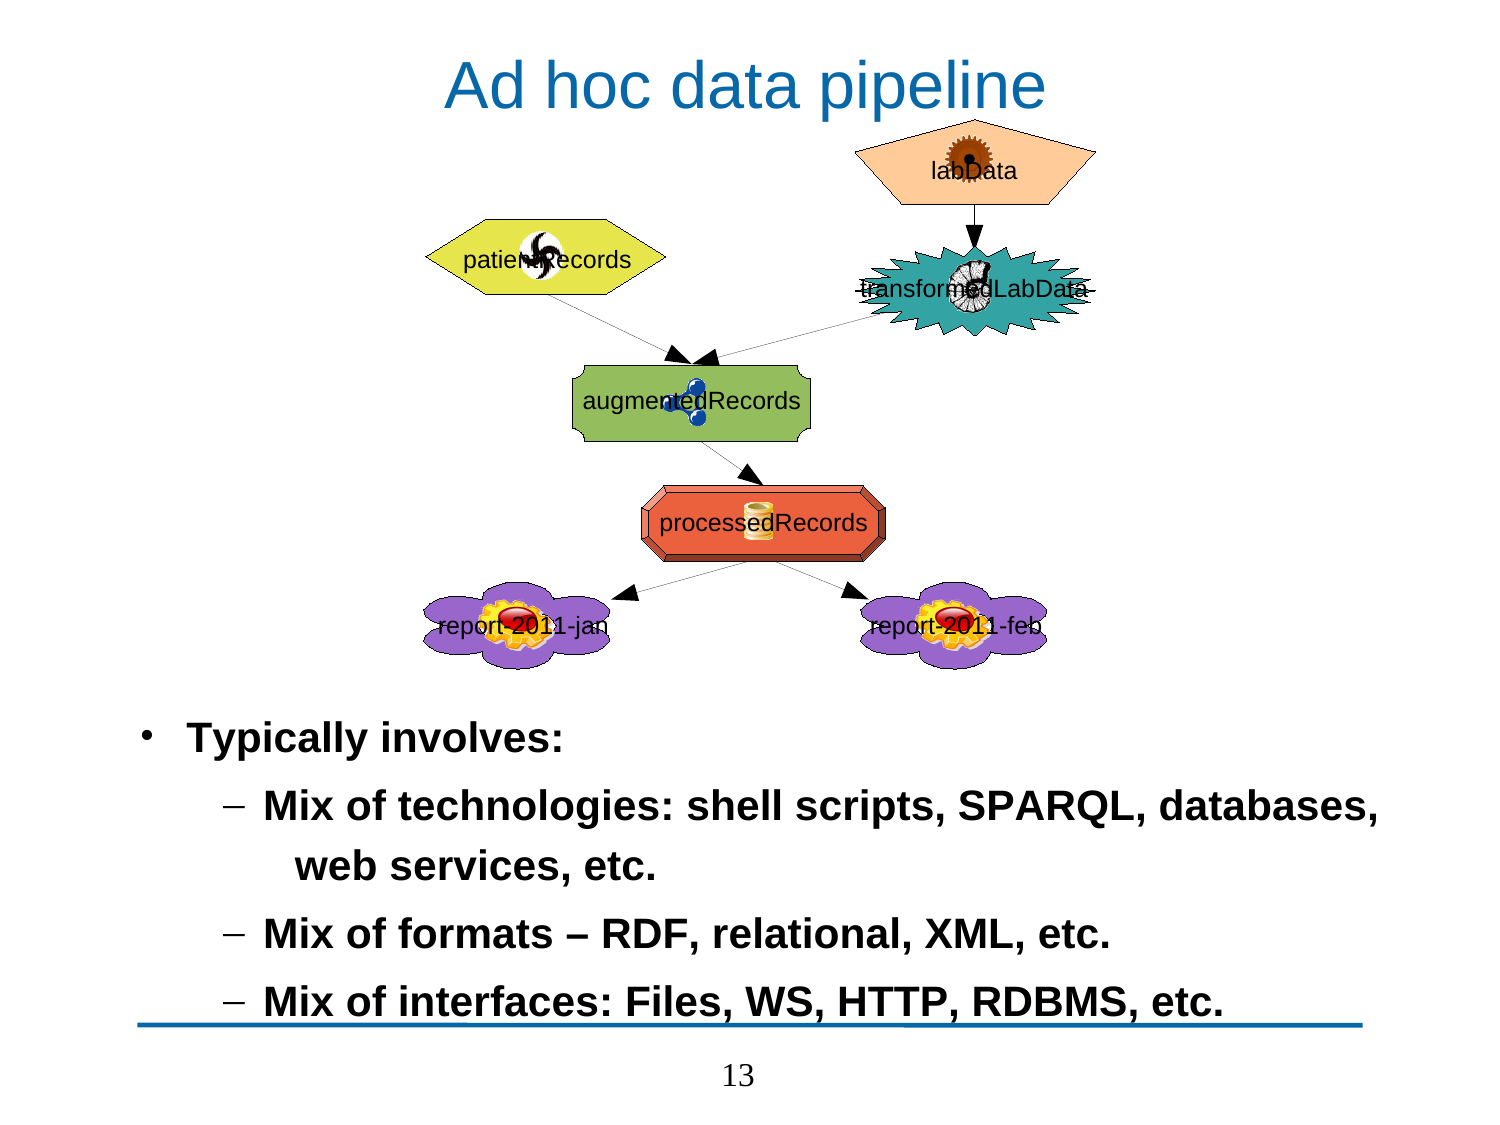

# Ad hoc data pipeline
labData
patientRecords
transformedLabData
augmentedRecords
processedRecords
report-2011-jan
report-2011-feb
Typically involves:
Mix of technologies: shell scripts, SPARQL, databases, web services, etc.
Mix of formats – RDF, relational, XML, etc.
Mix of interfaces: Files, WS, HTTP, RDBMS, etc.
13